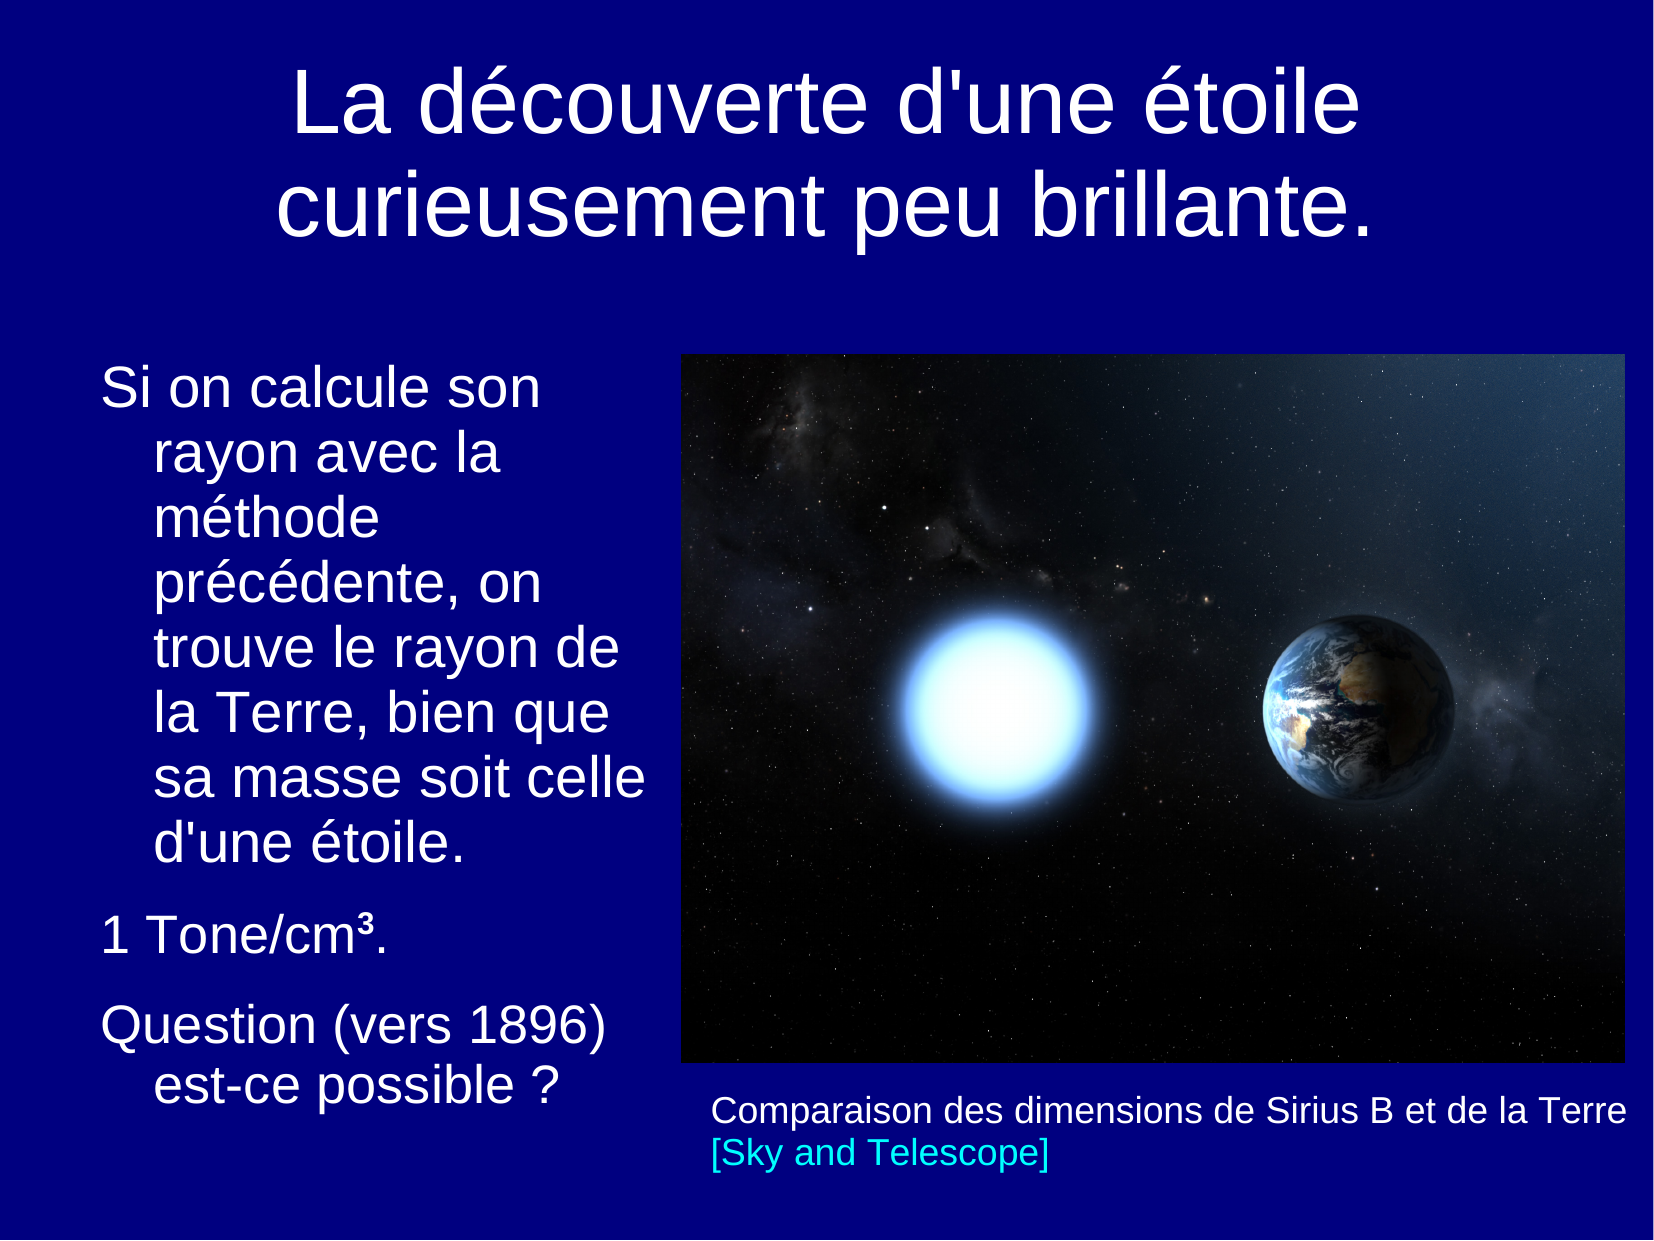

# La découverte d'une étoile curieusement peu brillante.
Si on calcule son rayon avec la méthode précédente, on trouve le rayon de la Terre, bien que sa masse soit celle d'une étoile.
1 Tone/cm3.
Question (vers 1896) est-ce possible ?
Comparaison des dimensions de Sirius B et de la Terre
[Sky and Telescope]